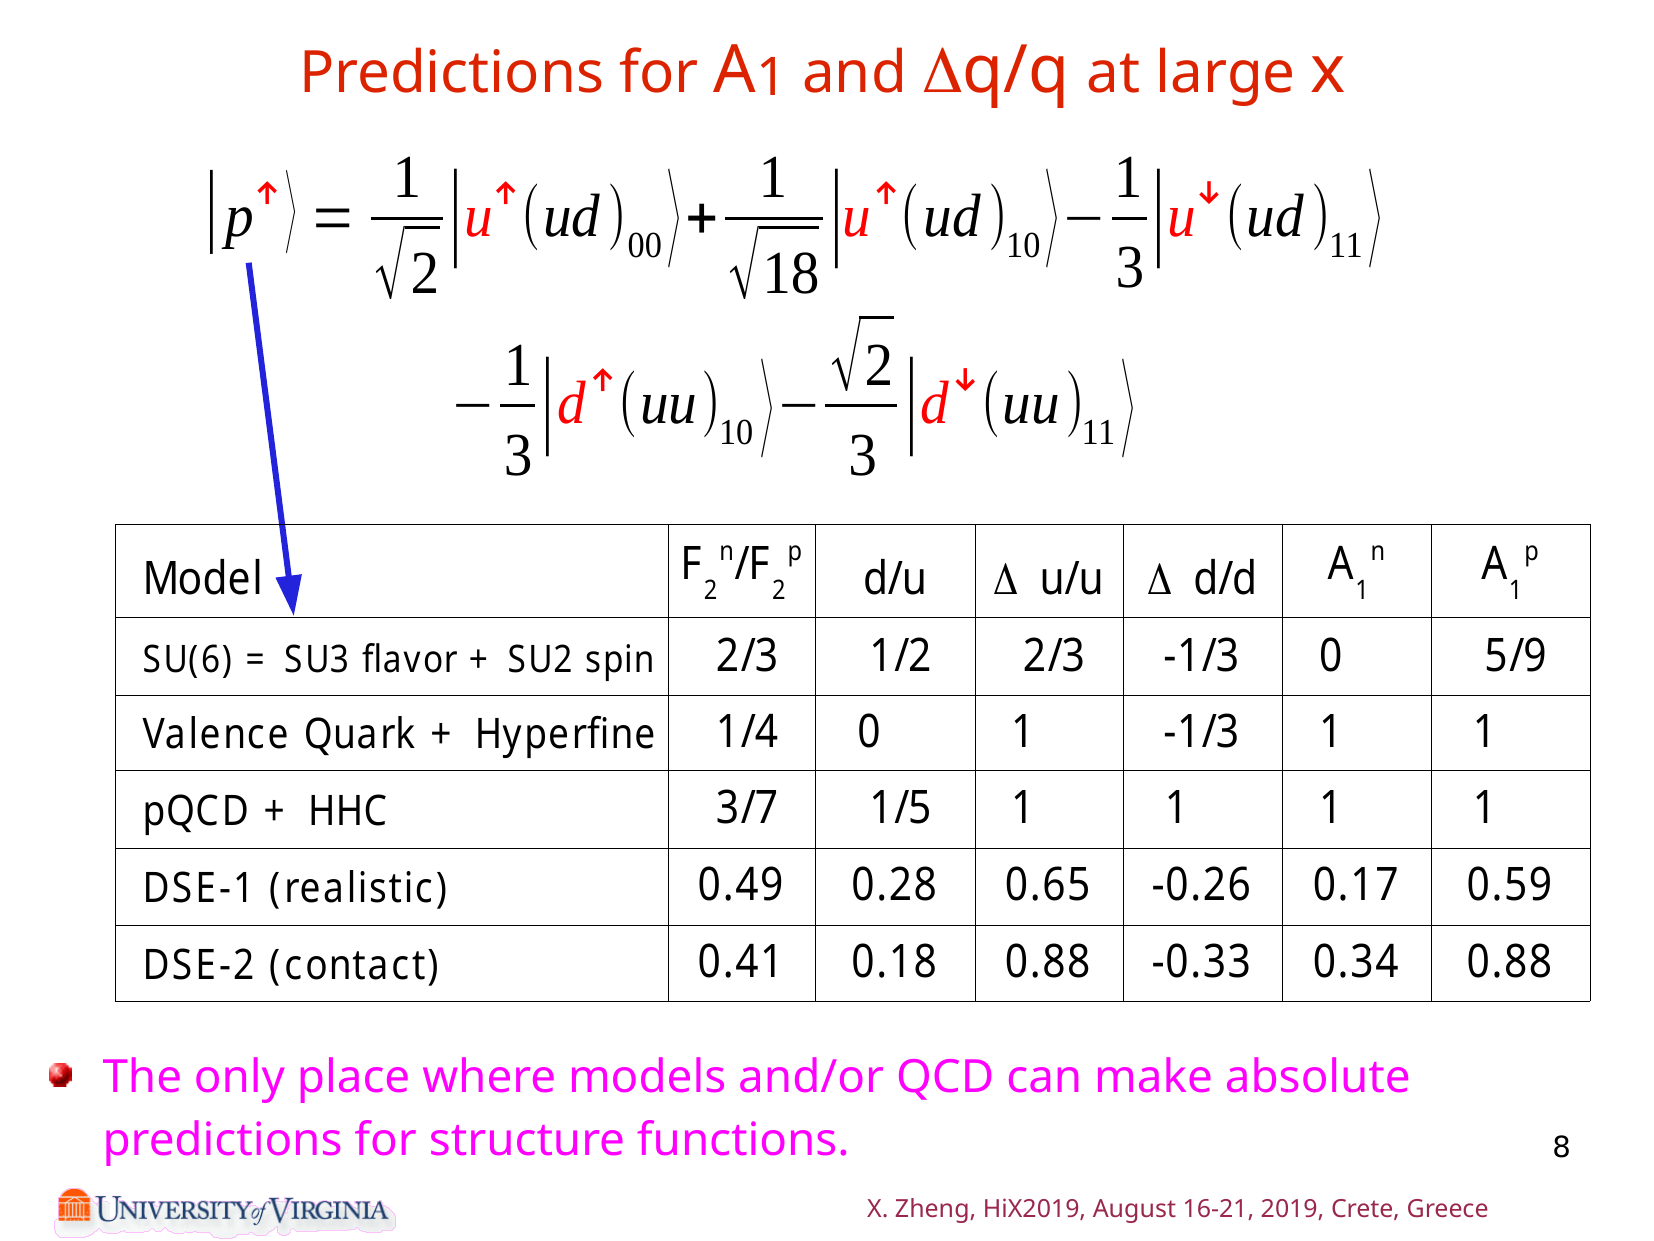

# Predictions for A1 and Dq/q at large x
The only place where models and/or QCD can make absolute predictions for structure functions.
8